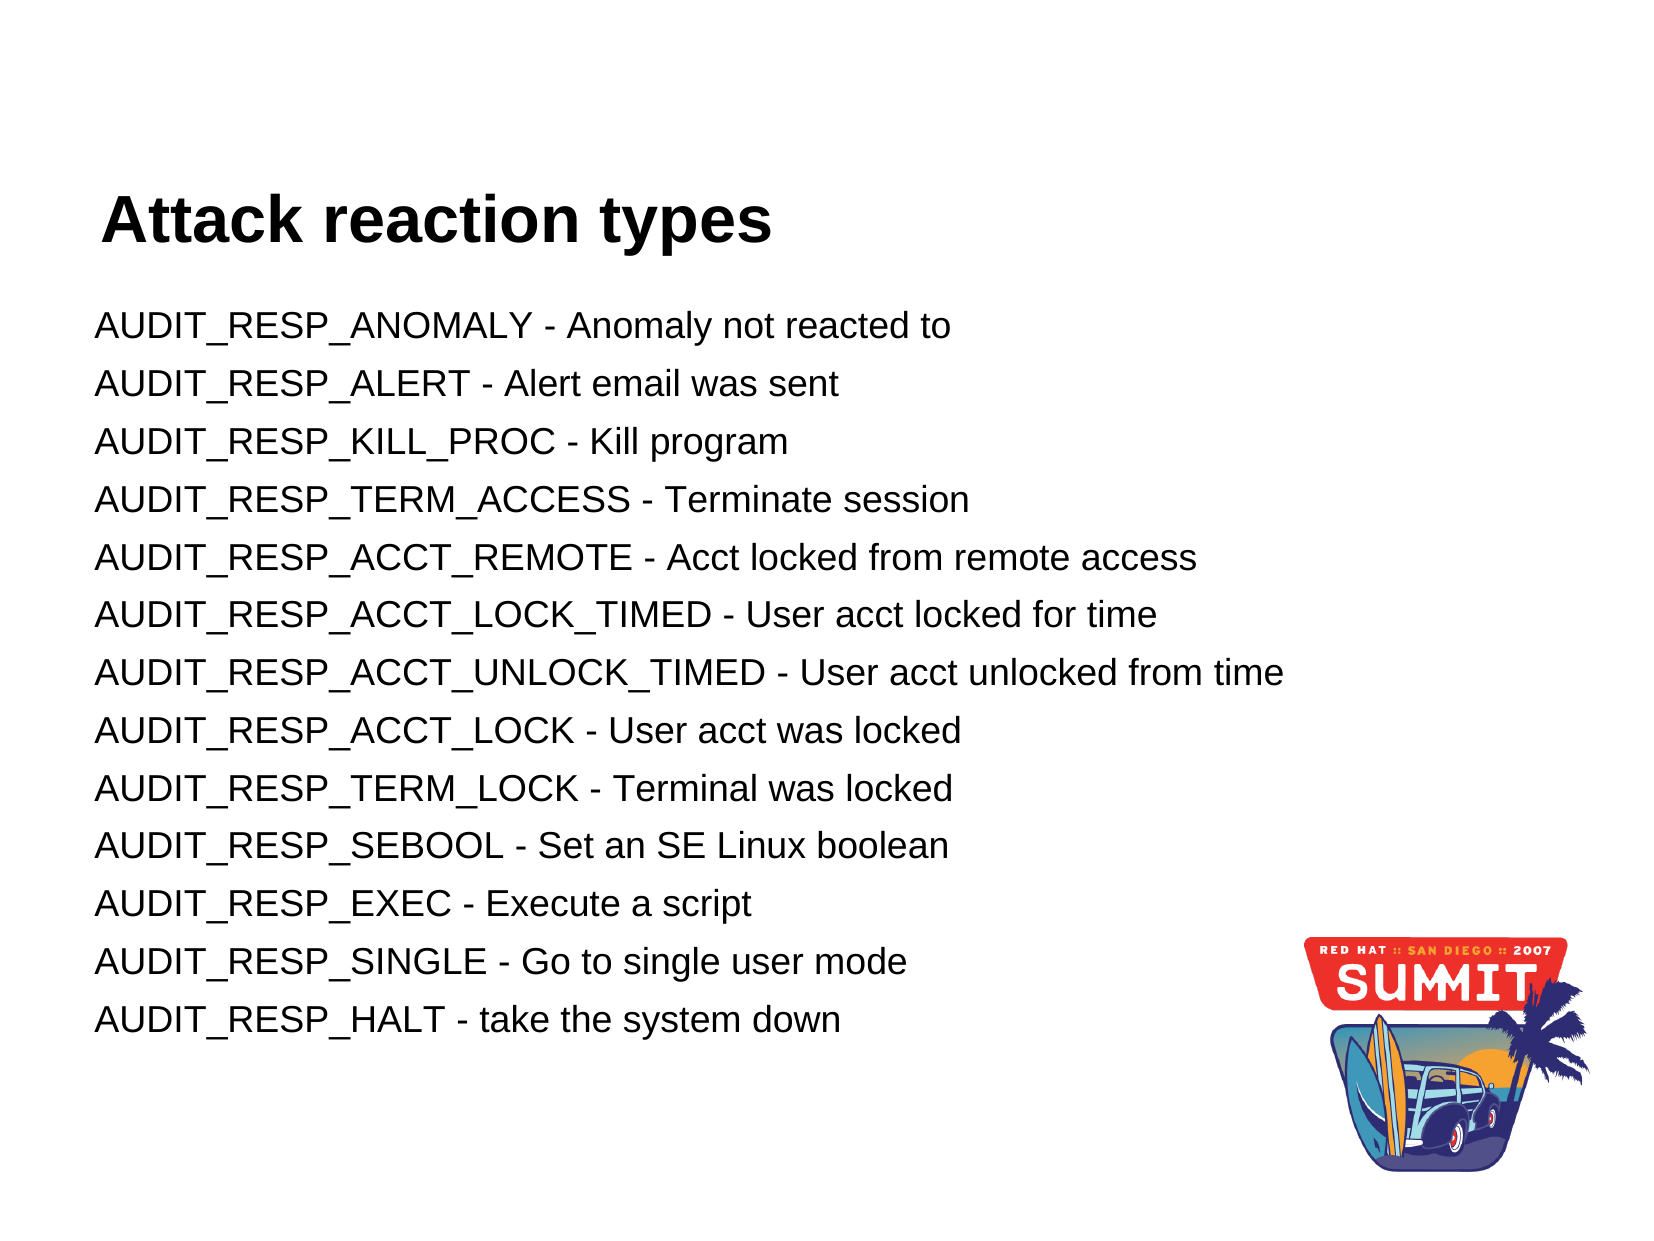

# Attack reaction types
AUDIT_RESP_ANOMALY - Anomaly not reacted to
AUDIT_RESP_ALERT - Alert email was sent
AUDIT_RESP_KILL_PROC - Kill program
AUDIT_RESP_TERM_ACCESS - Terminate session
AUDIT_RESP_ACCT_REMOTE - Acct locked from remote access
AUDIT_RESP_ACCT_LOCK_TIMED - User acct locked for time
AUDIT_RESP_ACCT_UNLOCK_TIMED - User acct unlocked from time
AUDIT_RESP_ACCT_LOCK - User acct was locked
AUDIT_RESP_TERM_LOCK - Terminal was locked
AUDIT_RESP_SEBOOL - Set an SE Linux boolean
AUDIT_RESP_EXEC - Execute a script
AUDIT_RESP_SINGLE - Go to single user mode
AUDIT_RESP_HALT - take the system down